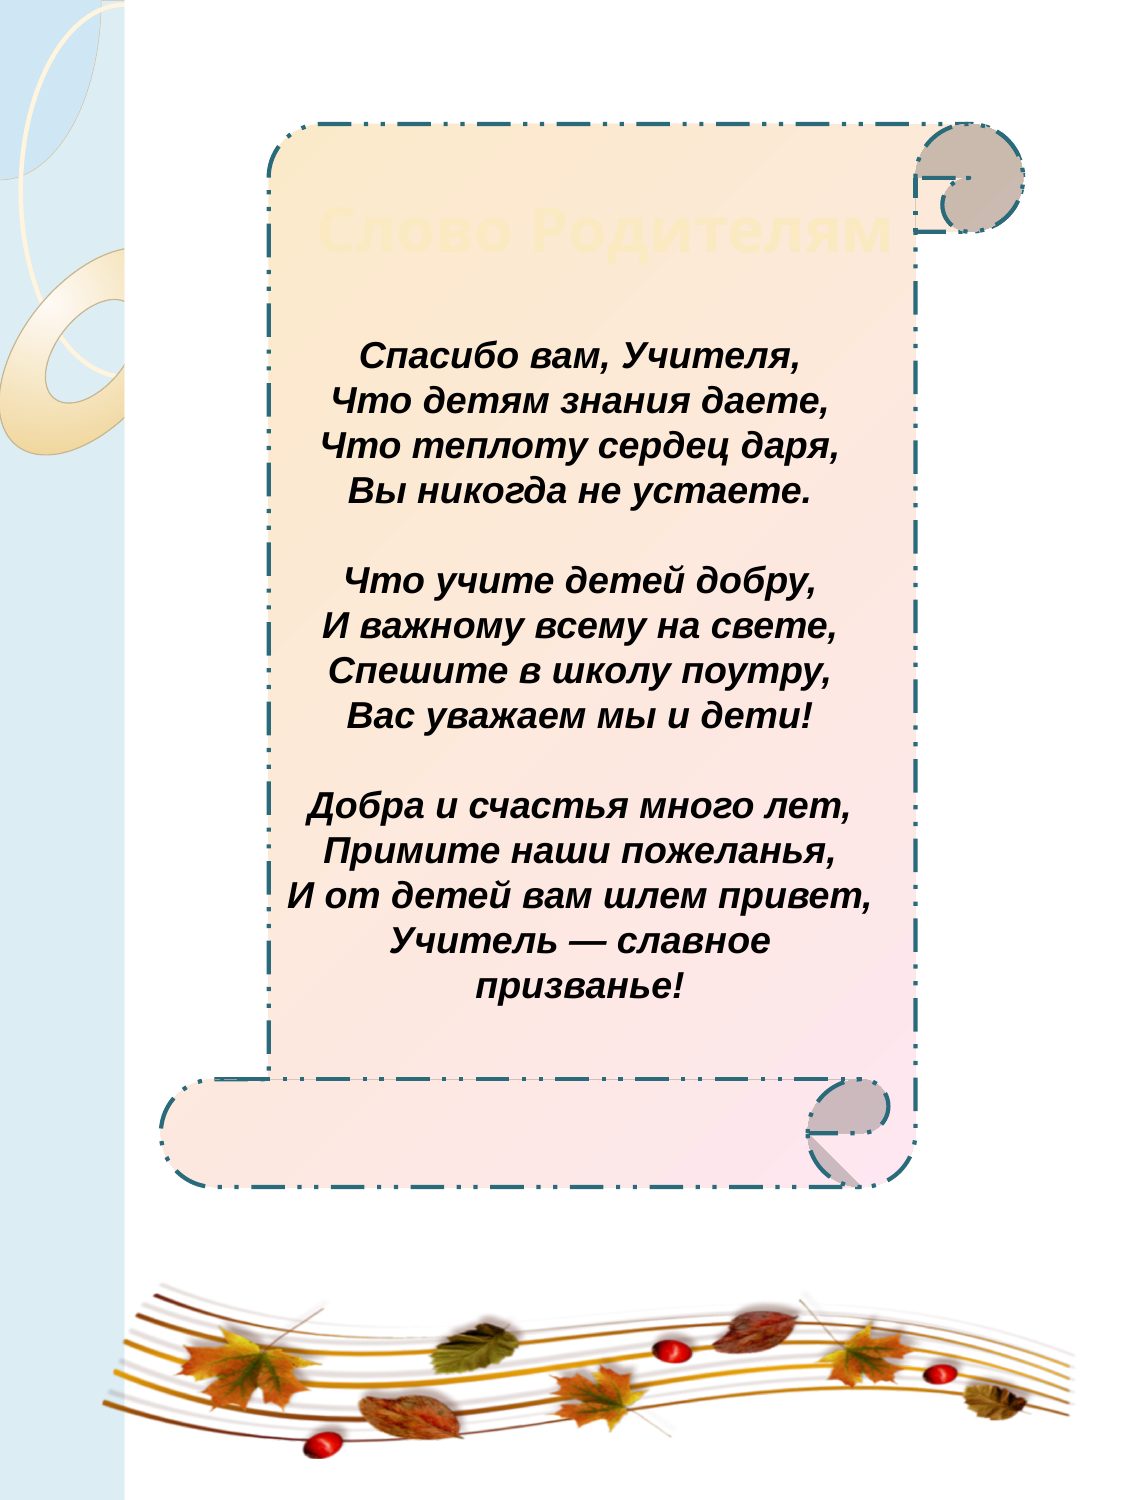

Слово Родителям
Спасибо вам, Учителя,
Что детям знания даете,
Что теплоту сердец даря,
Вы никогда не устаете.
Что учите детей добру,
И важному всему на свете,
Спешите в школу поутру,
Вас уважаем мы и дети!
Добра и счастья много лет,
Примите наши пожеланья,
И от детей вам шлем привет,
Учитель — славное призванье!